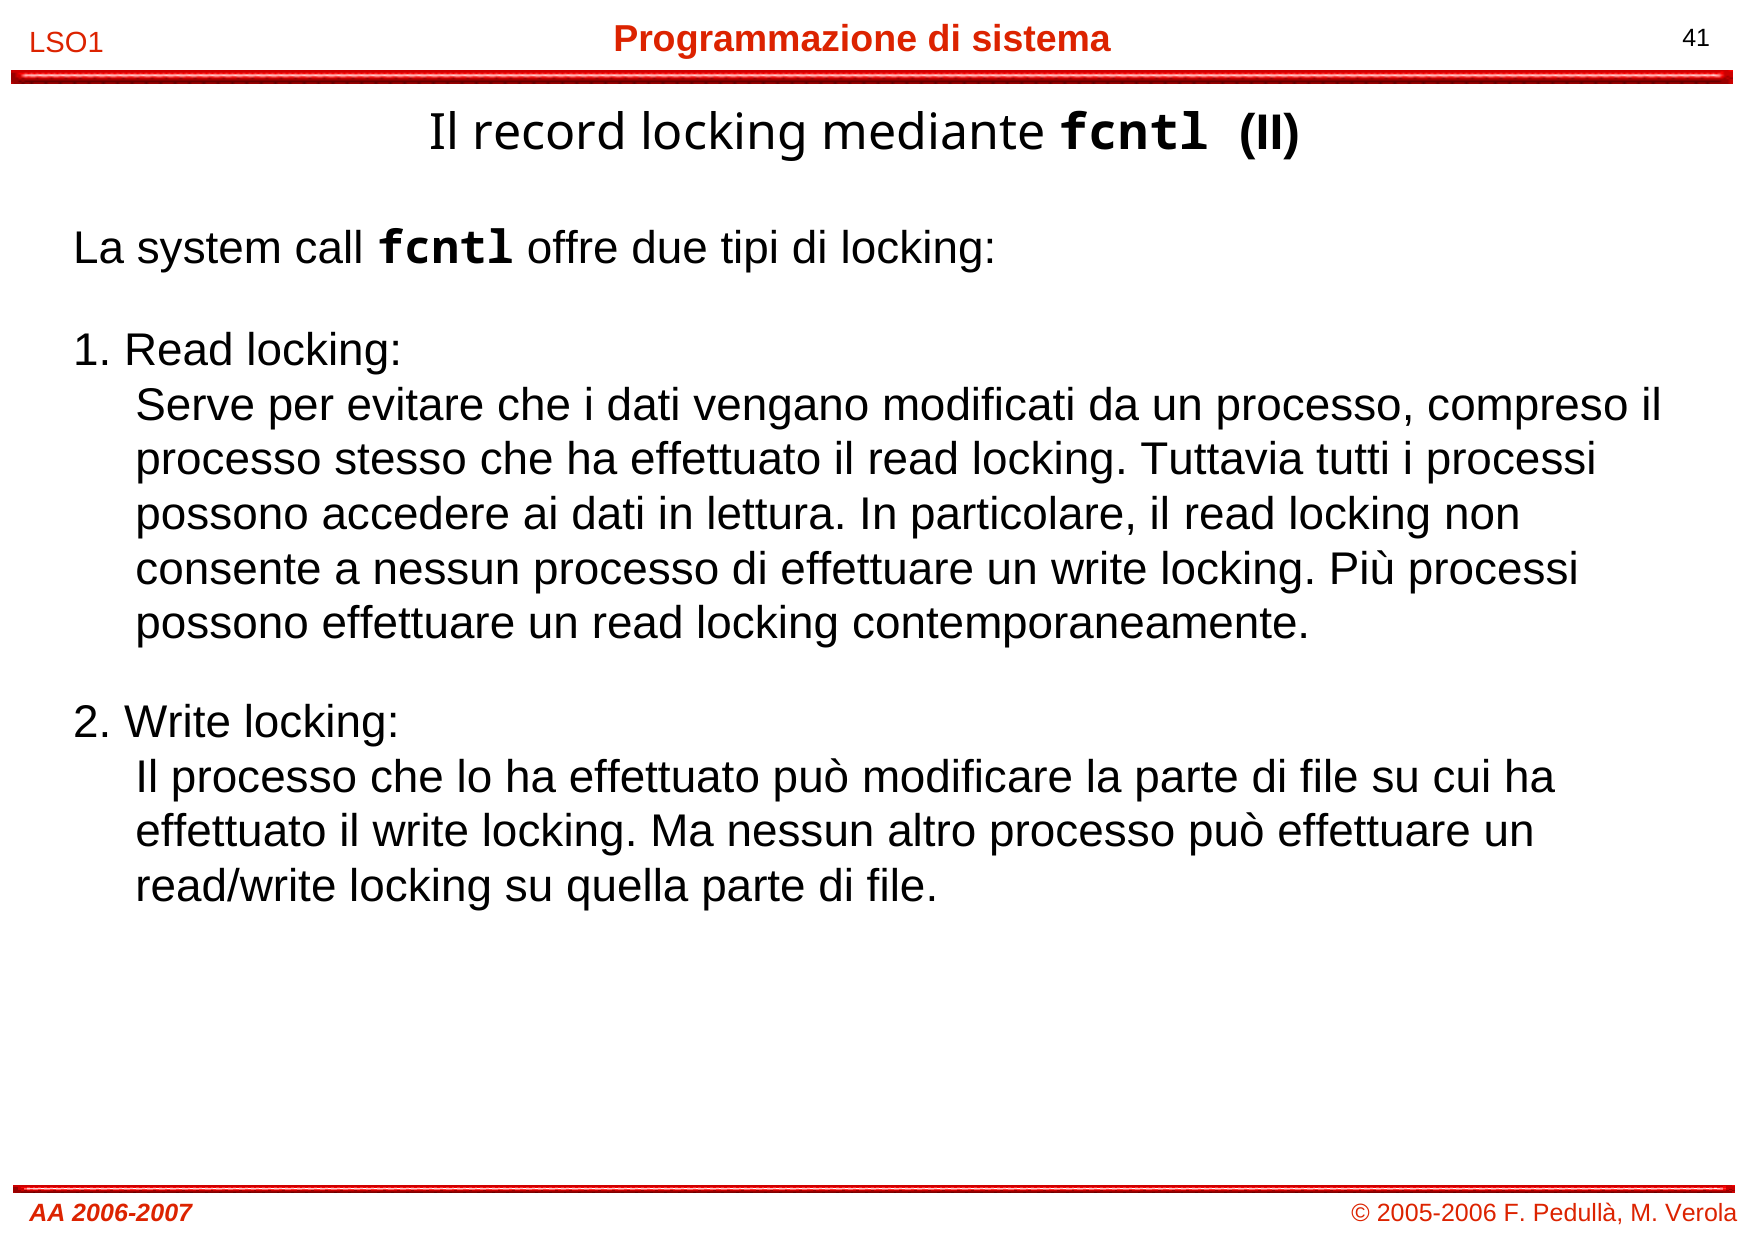

Il record locking mediante fcntl (II)
# La system call fcntl offre due tipi di locking:
1. Read locking:
Serve per evitare che i dati vengano modificati da un processo, compreso il processo stesso che ha effettuato il read locking. Tuttavia tutti i processi possono accedere ai dati in lettura. In particolare, il read locking non consente a nessun processo di effettuare un write locking. Più processi possono effettuare un read locking contemporaneamente.
2. Write locking:
Il processo che lo ha effettuato può modificare la parte di file su cui ha effettuato il write locking. Ma nessun altro processo può effettuare un read/write locking su quella parte di file.